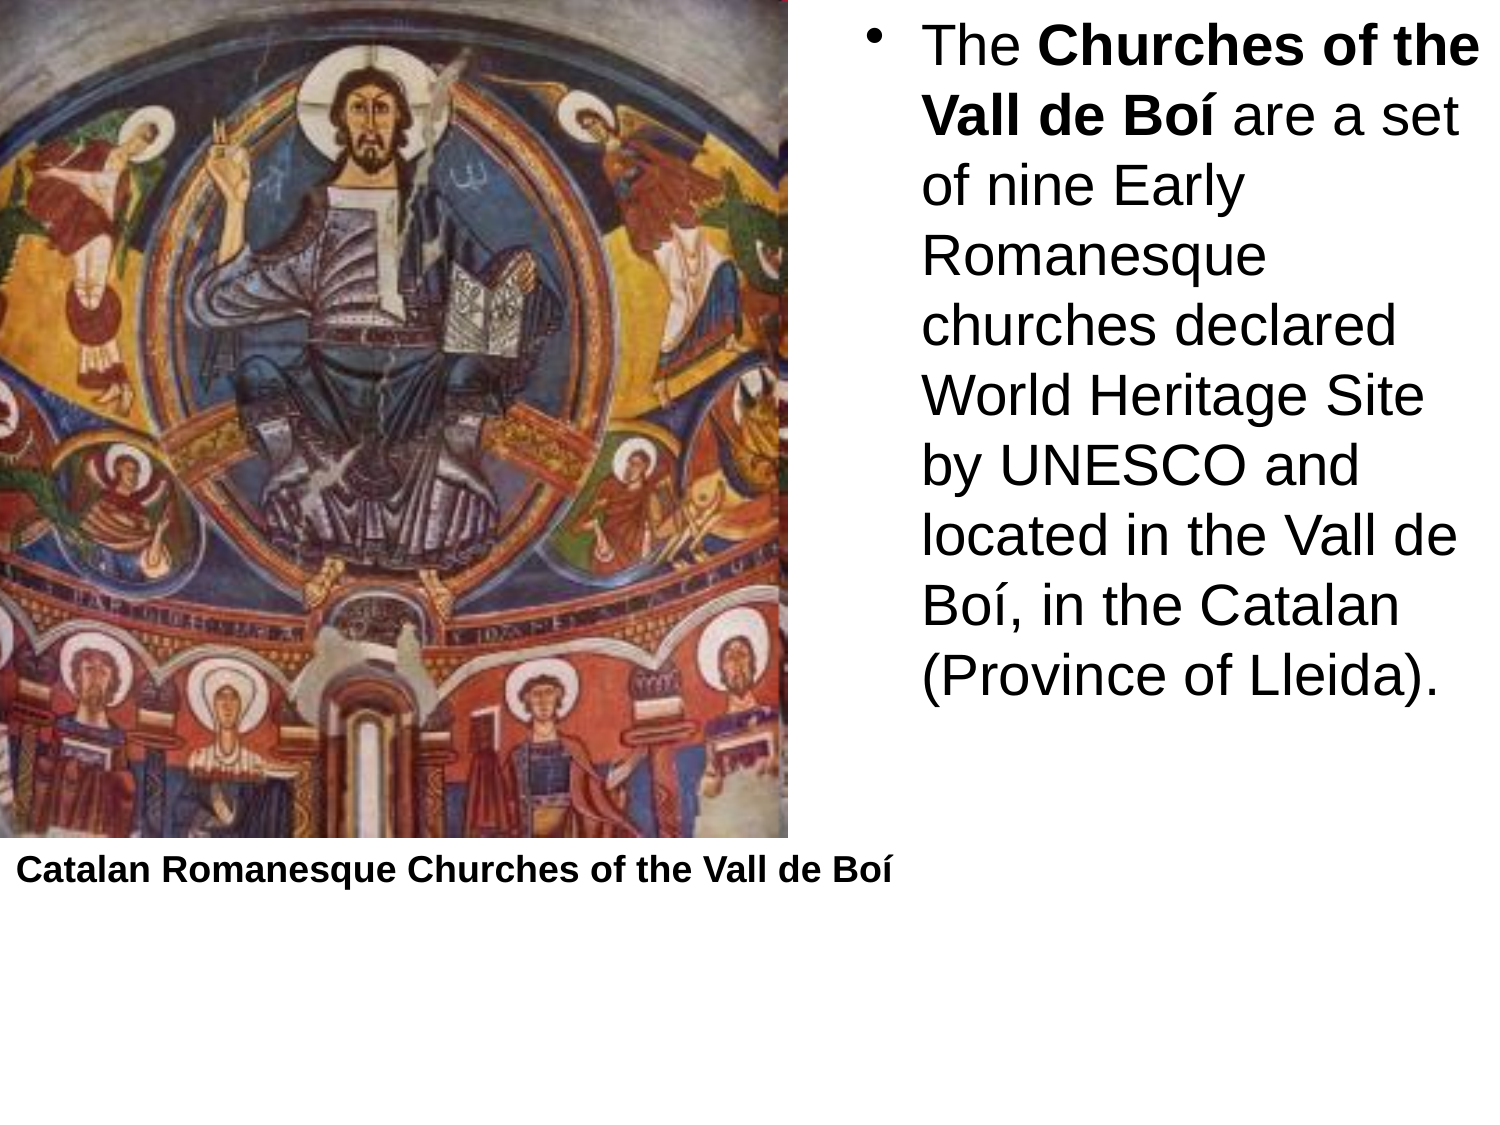

# The Churches of the Vall de Boí are a set of nine Early Romanesque churches declared World Heritage Site by UNESCO and located in the Vall de Boí, in the Catalan (Province of Lleida).
Catalan Romanesque Churches of the Vall de Boí